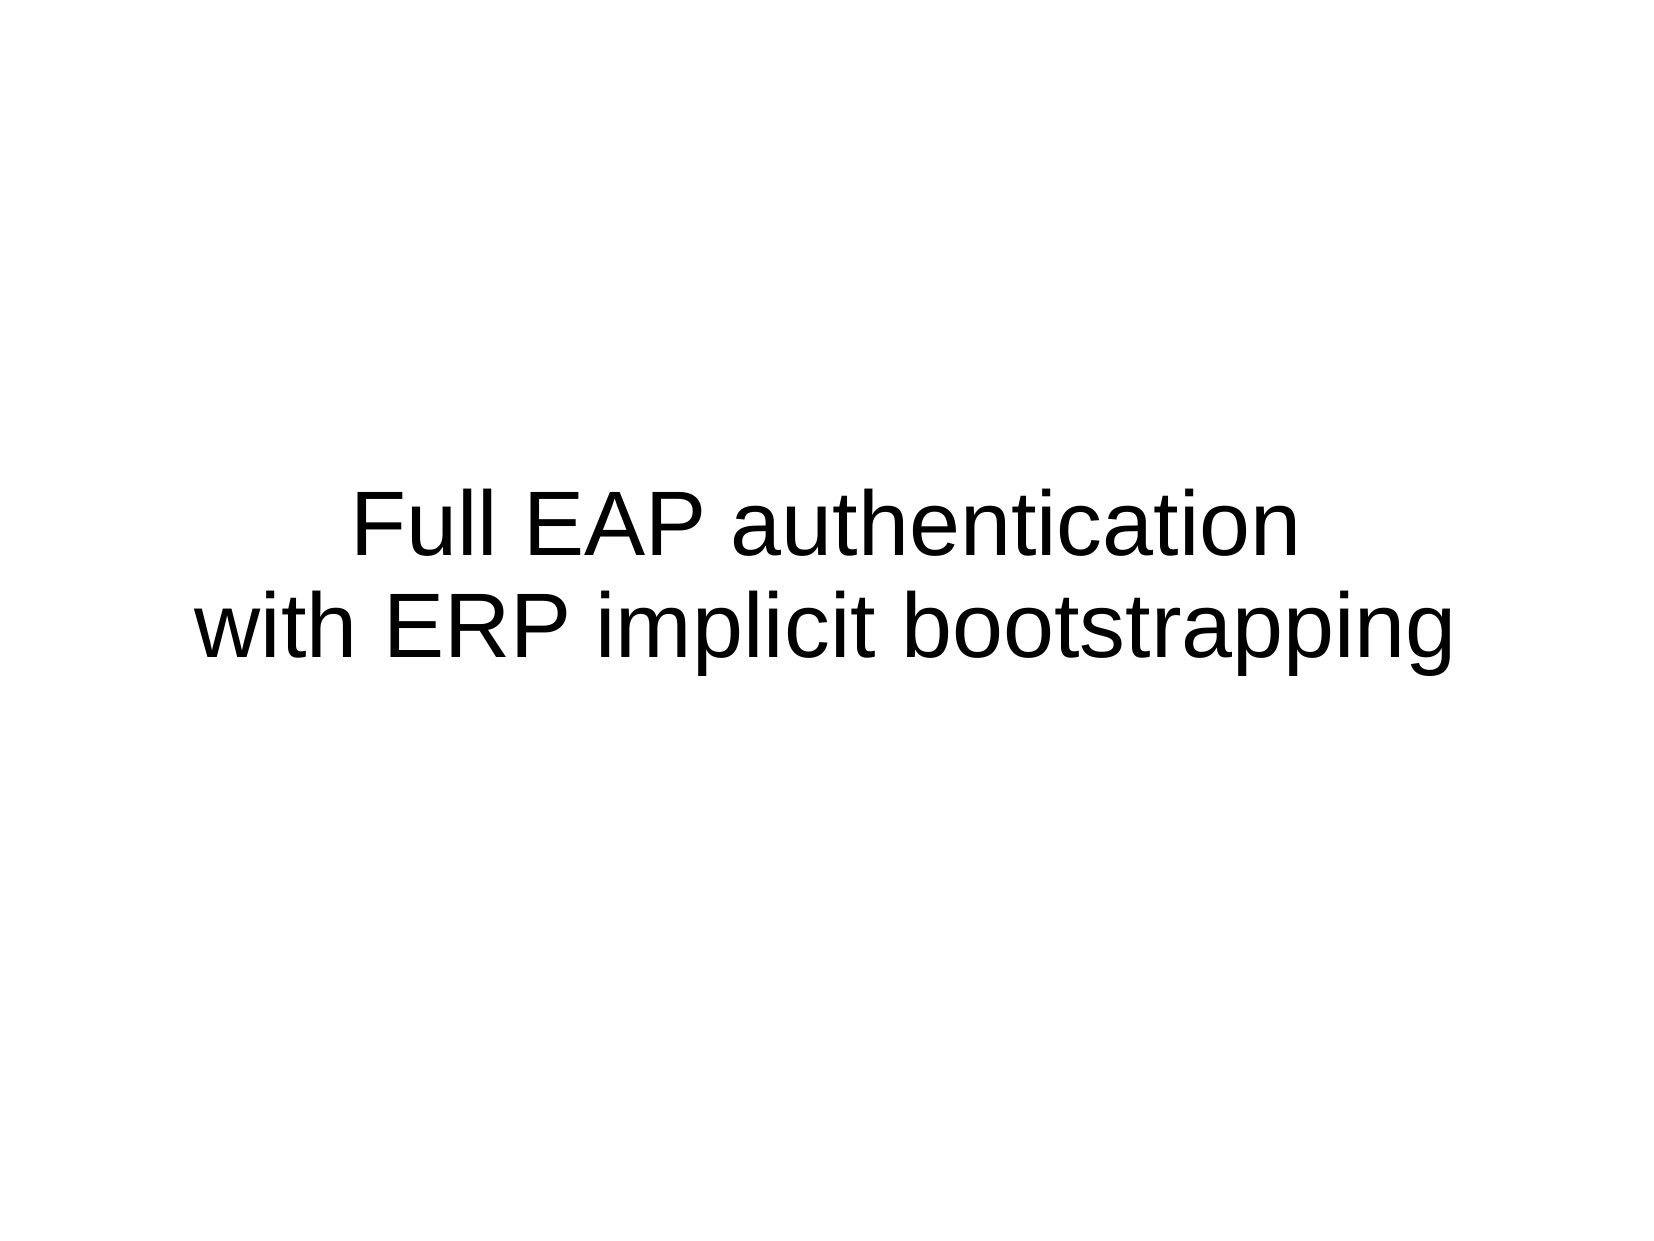

# Full EAP authentication with ERP implicit bootstrapping